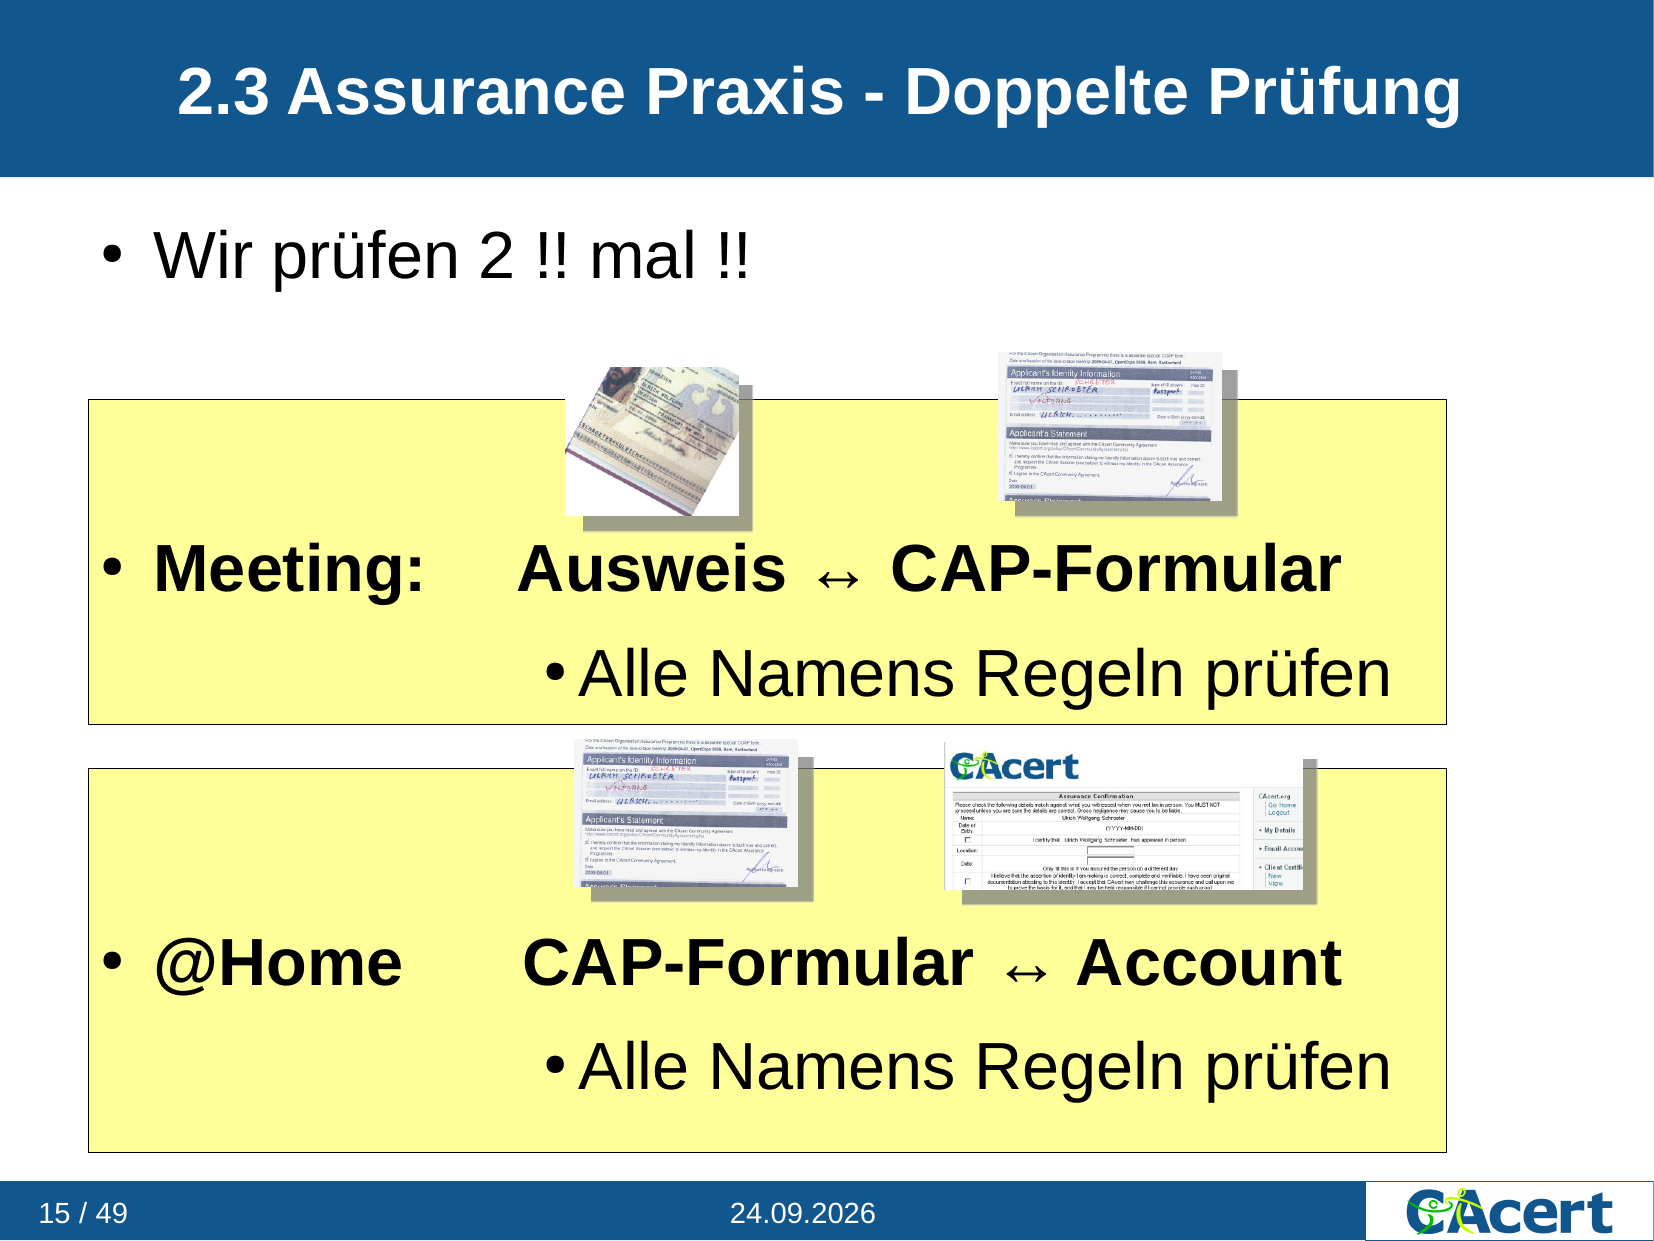

# 2.3 Assurance Praxis - Doppelte Prüfung
Wir prüfen 2 !! mal !!
Meeting: Ausweis ↔ CAP-Formular
Alle Namens Regeln prüfen
@Home		CAP-Formular ↔ Account
Alle Namens Regeln prüfen